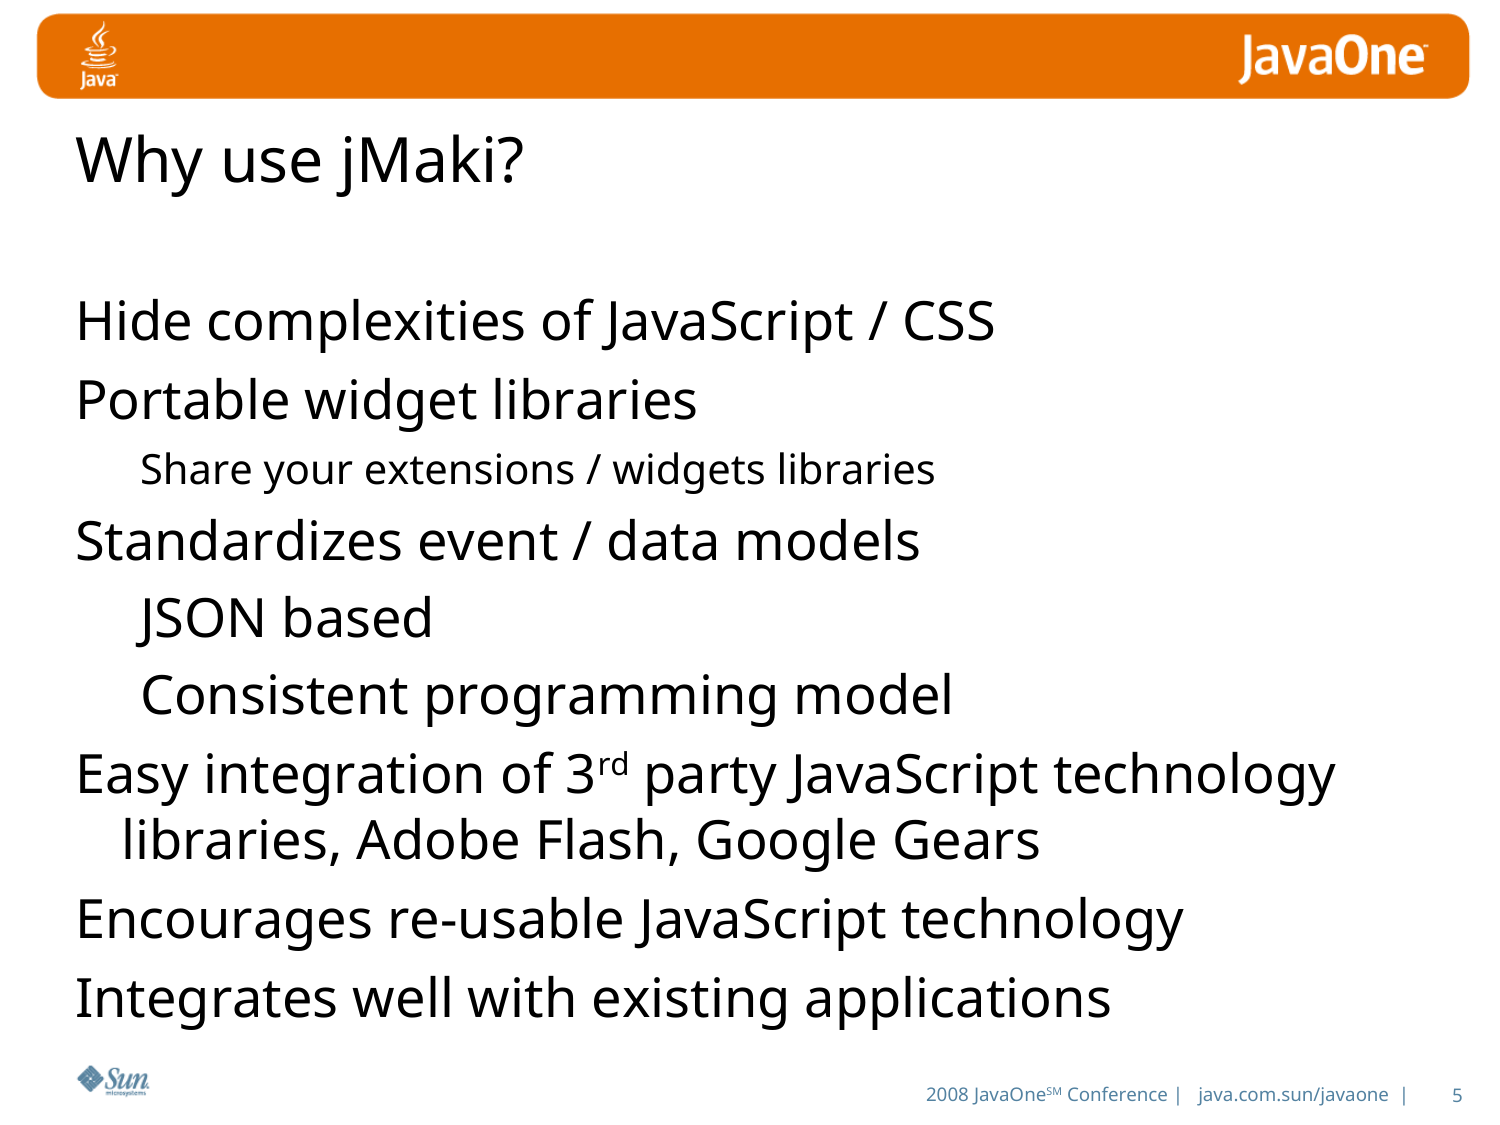

# Why use jMaki?
Hide complexities of JavaScript / CSS
Portable widget libraries
Share your extensions / widgets libraries
Standardizes event / data models
JSON based
Consistent programming model
Easy integration of 3rd party JavaScript technology libraries, Adobe Flash, Google Gears
Encourages re-usable JavaScript technology
Integrates well with existing applications